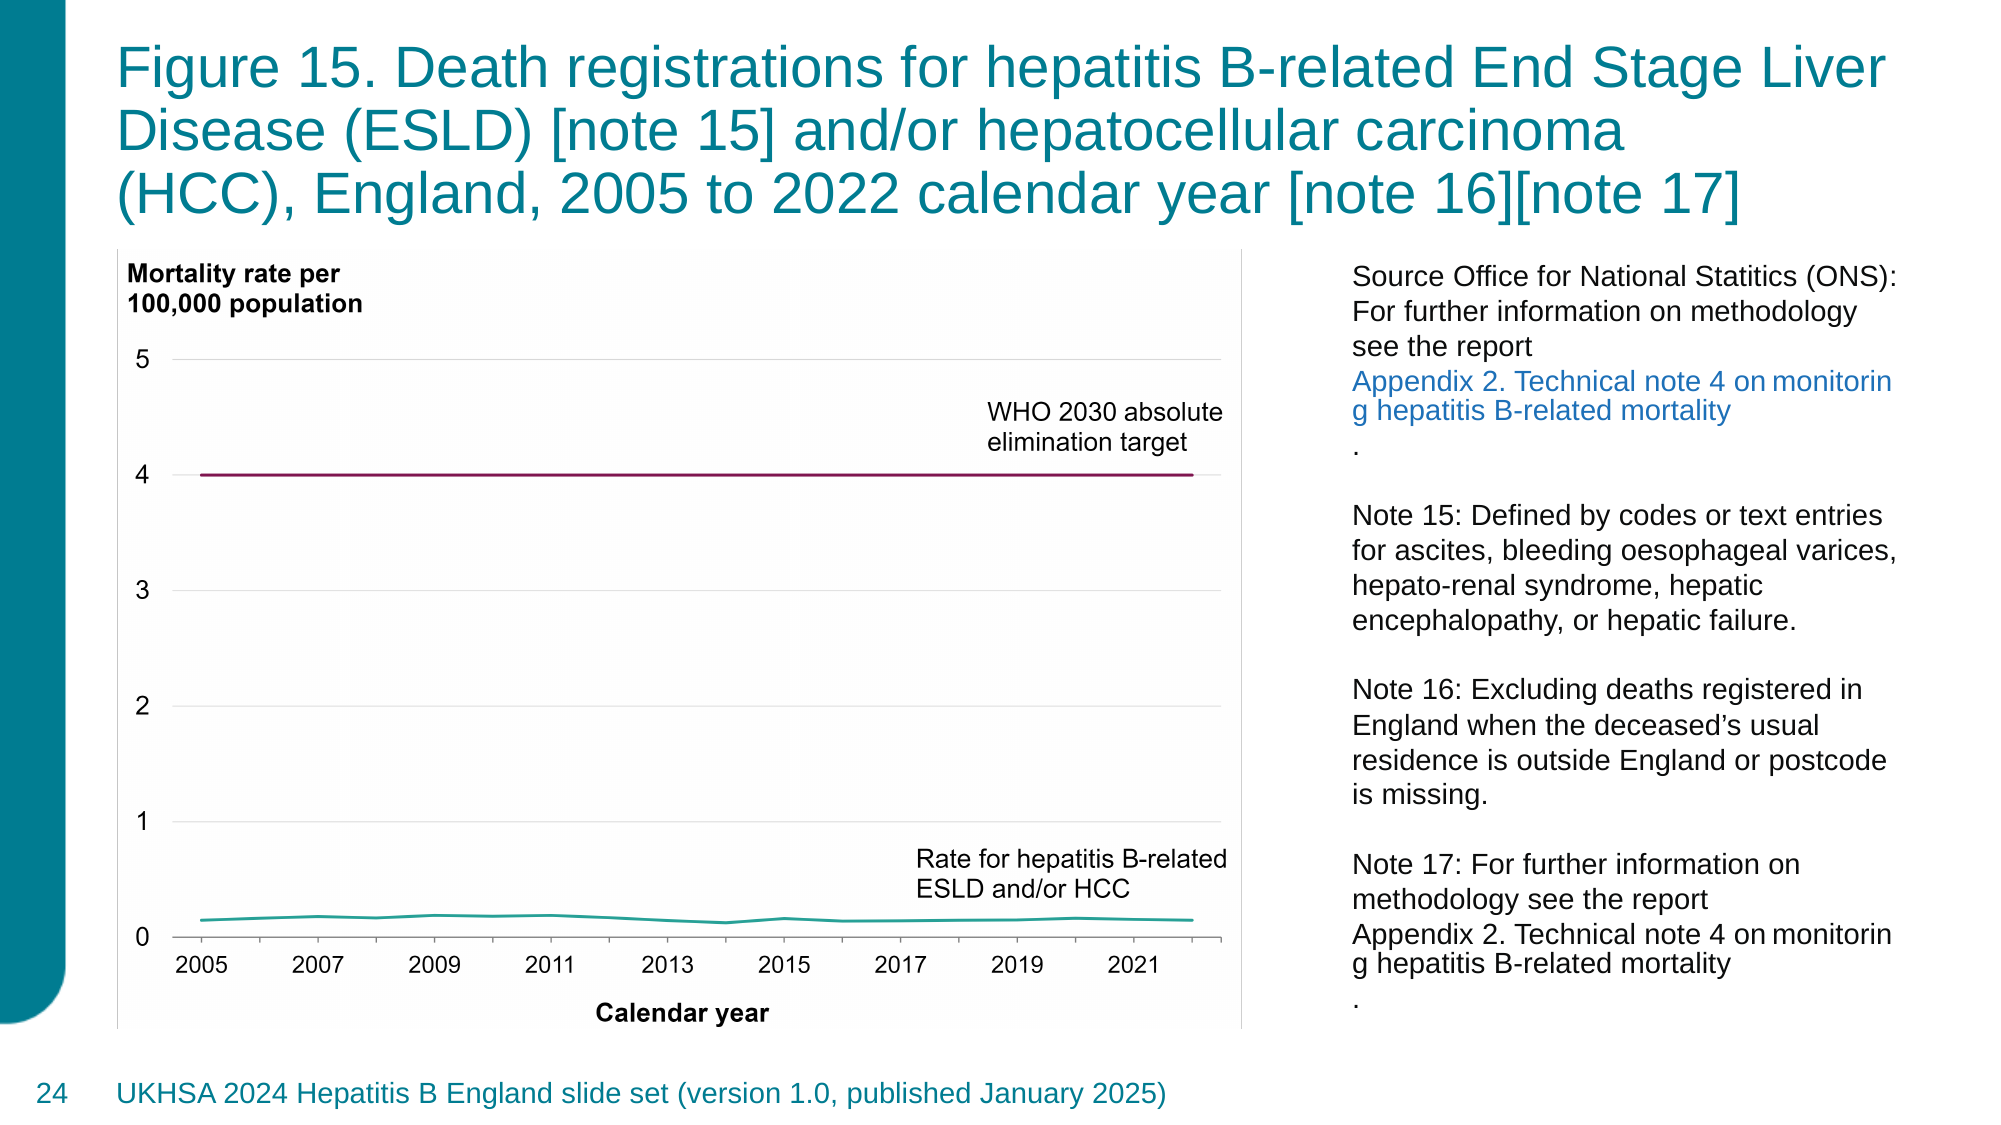

# Figure 15. Death registrations for hepatitis B-related End Stage Liver Disease (ESLD) [note 15] and/or hepatocellular carcinoma (HCC), England, 2005 to 2022 calendar year [note 16][note 17]
Source Office for National Statitics (ONS): For further information on methodology see the report Appendix 2. Technical note 4 on monitoring hepatitis B-related mortality.
Note 15: Defined by codes or text entries for ascites, bleeding oesophageal varices, hepato-renal syndrome, hepatic encephalopathy, or hepatic failure.
Note 16: Excluding deaths registered in England when the deceased’s usual residence is outside England or postcode is missing.
Note 17: For further information on methodology see the report Appendix 2. Technical note 4 on monitoring hepatitis B-related mortality.
23
UKHSA 2024 Hepatitis B England slide set (version 1.0, published January 2025)